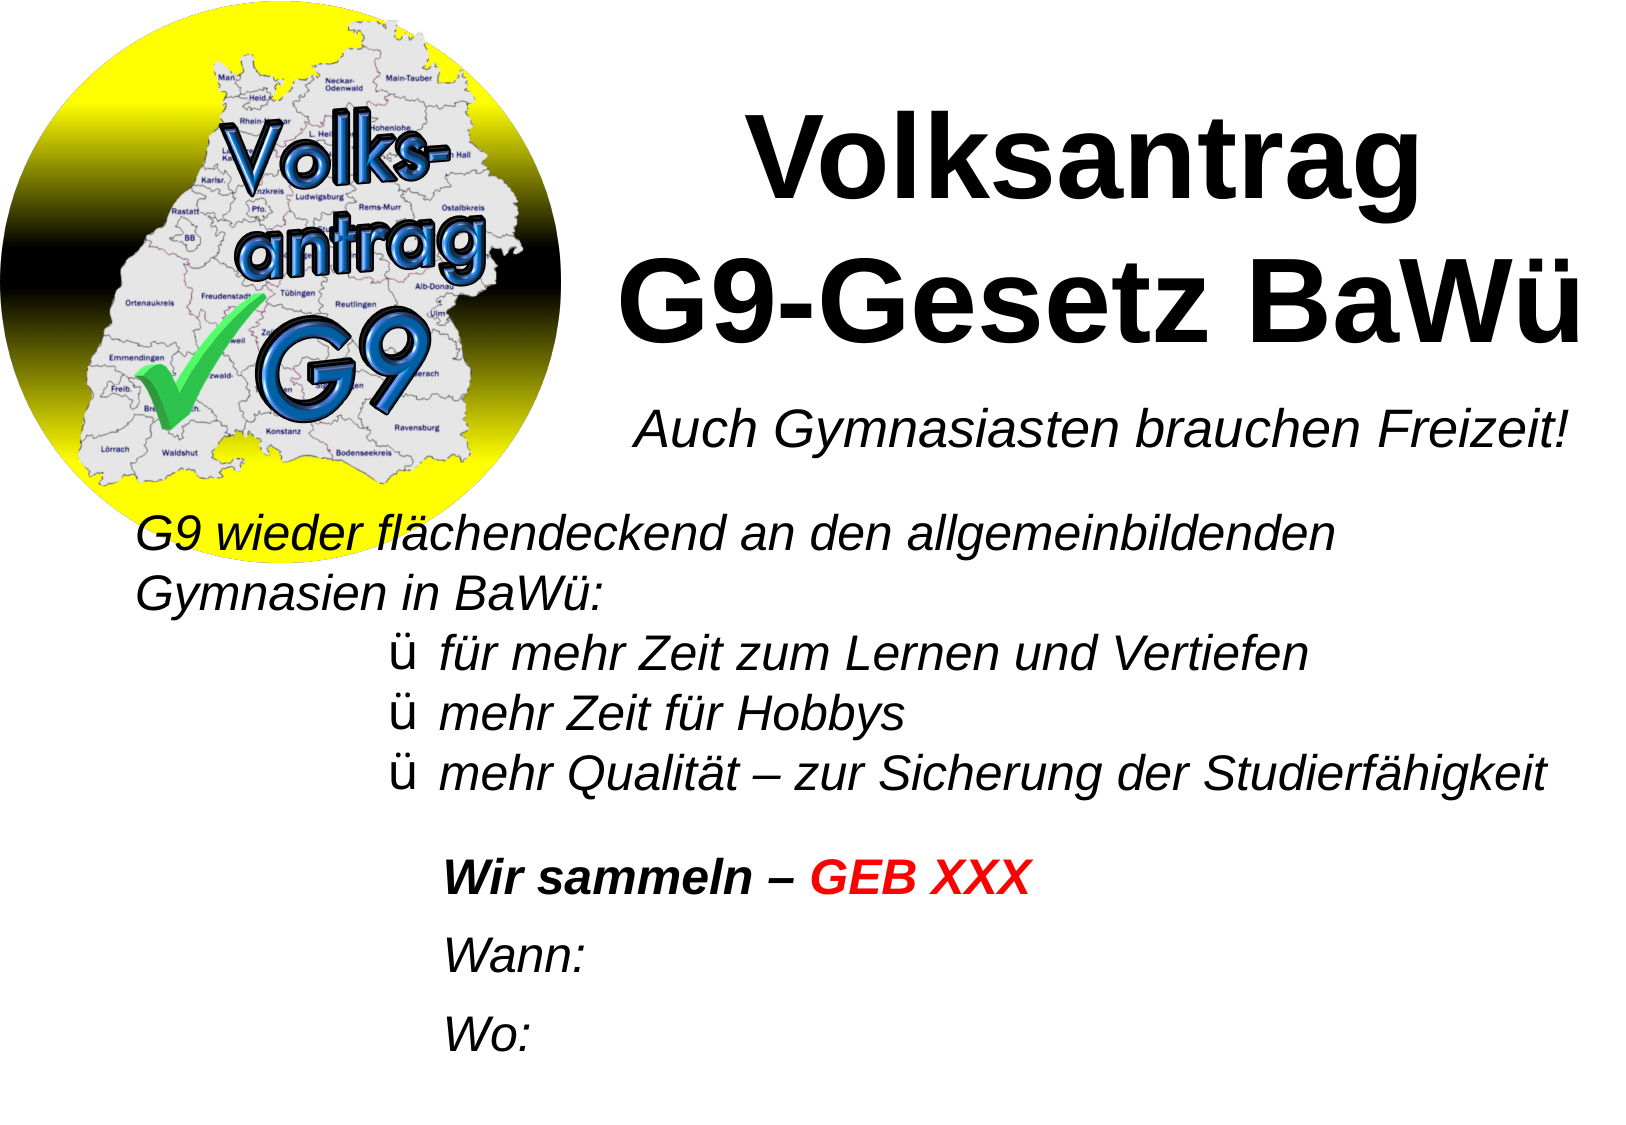

Volksantrag
G9-Gesetz BaWü
Auch Gymnasiasten brauchen Freizeit!
G9 wieder flächendeckend an den allgemeinbildenden Gymnasien in BaWü:
für mehr Zeit zum Lernen und Vertiefen
mehr Zeit für Hobbys
mehr Qualität – zur Sicherung der Studierfähigkeit
Wir sammeln – GEB XXX
Wann:
Wo: